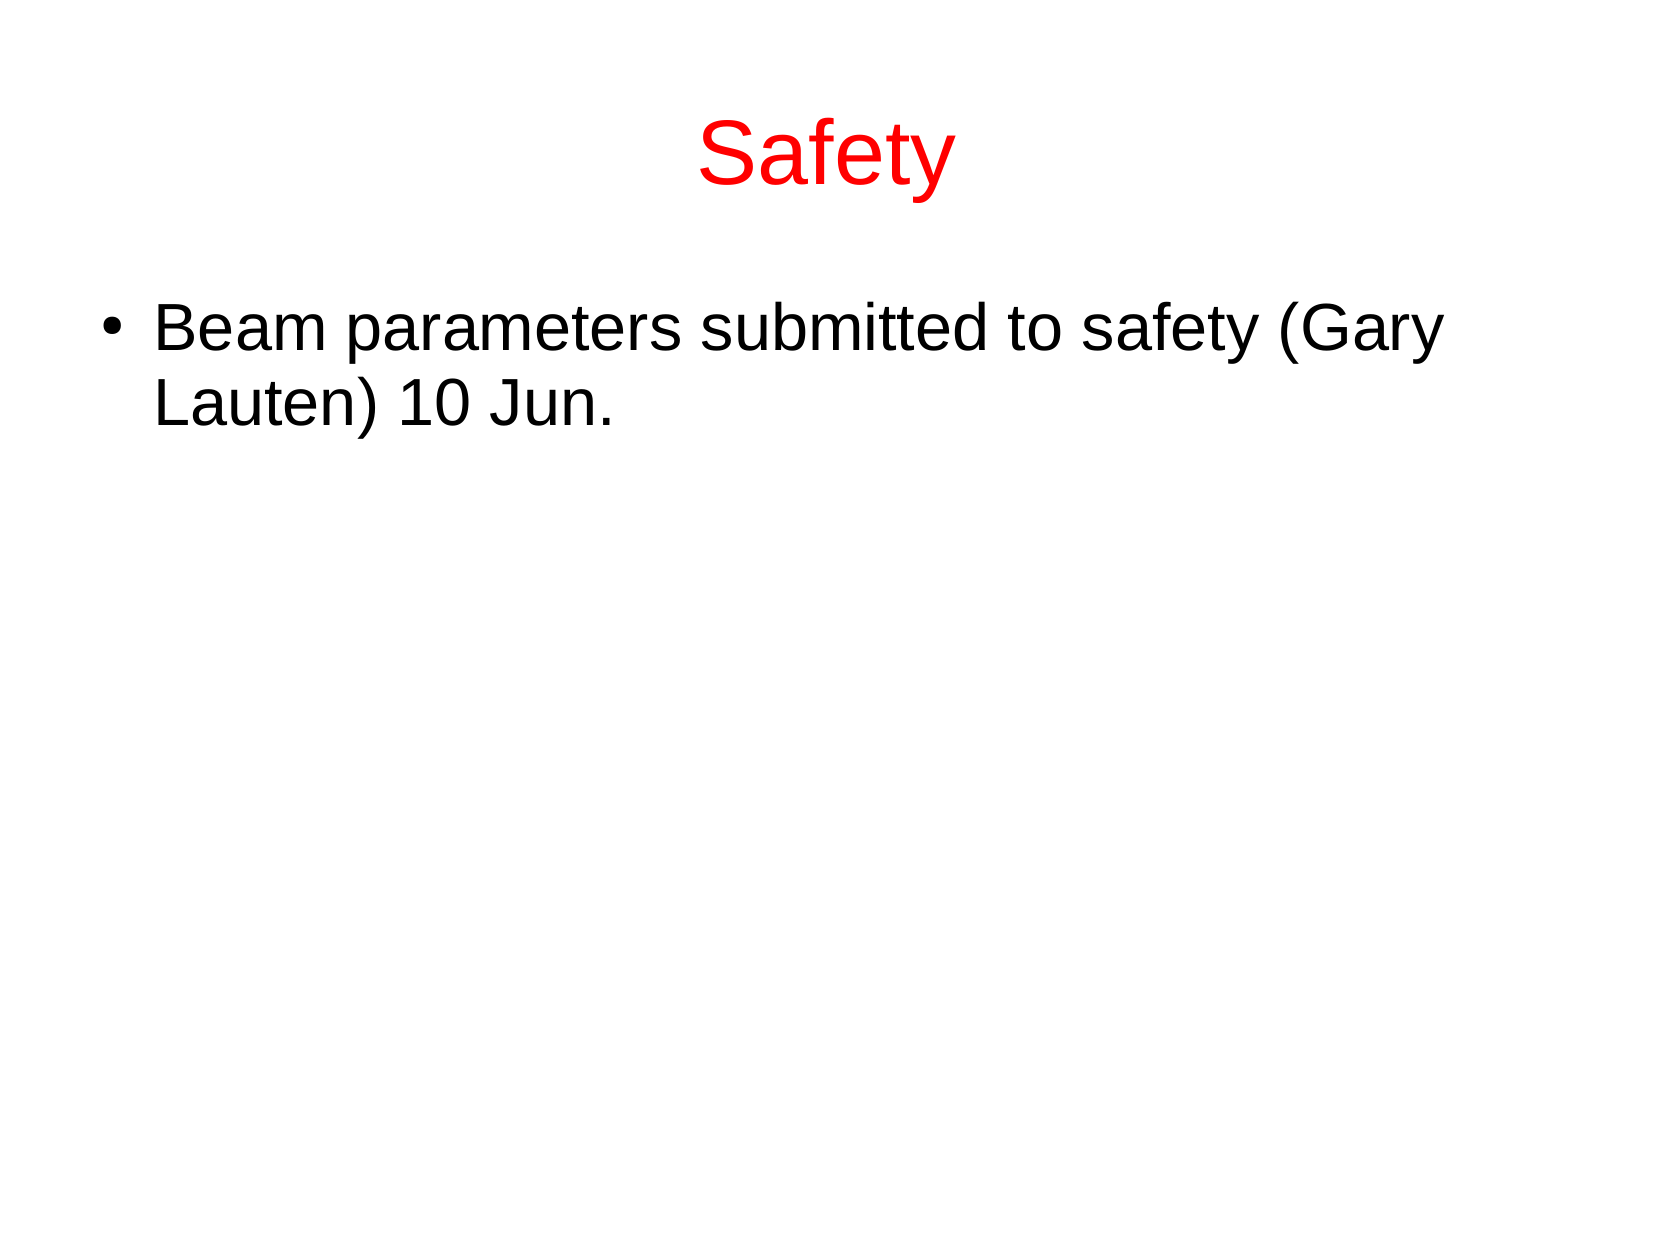

# Safety
Beam parameters submitted to safety (Gary Lauten) 10 Jun.